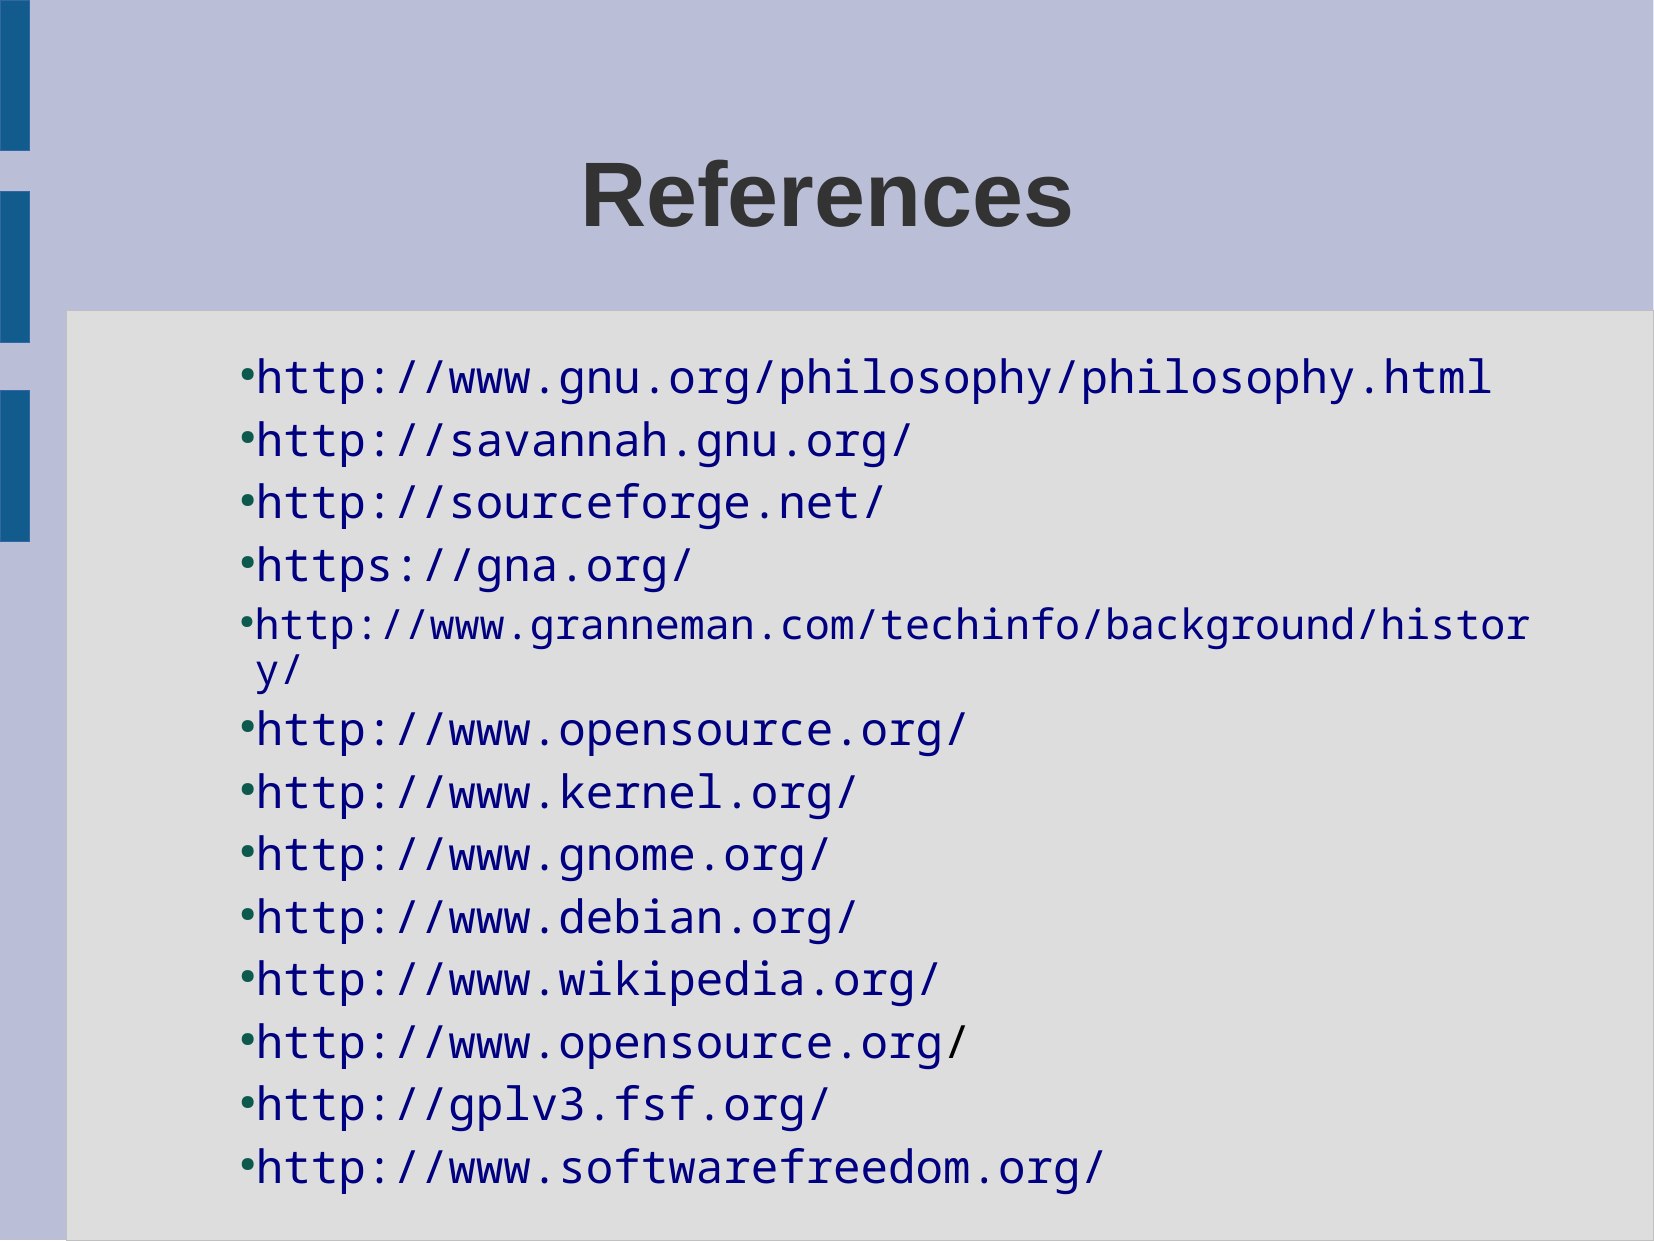

# References
http://www.gnu.org/philosophy/philosophy.html
http://savannah.gnu.org/
http://sourceforge.net/
https://gna.org/
http://www.granneman.com/techinfo/background/history/
http://www.opensource.org/
http://www.kernel.org/
http://www.gnome.org/
http://www.debian.org/
http://www.wikipedia.org/
http://www.opensource.org/
http://gplv3.fsf.org/
http://www.softwarefreedom.org/